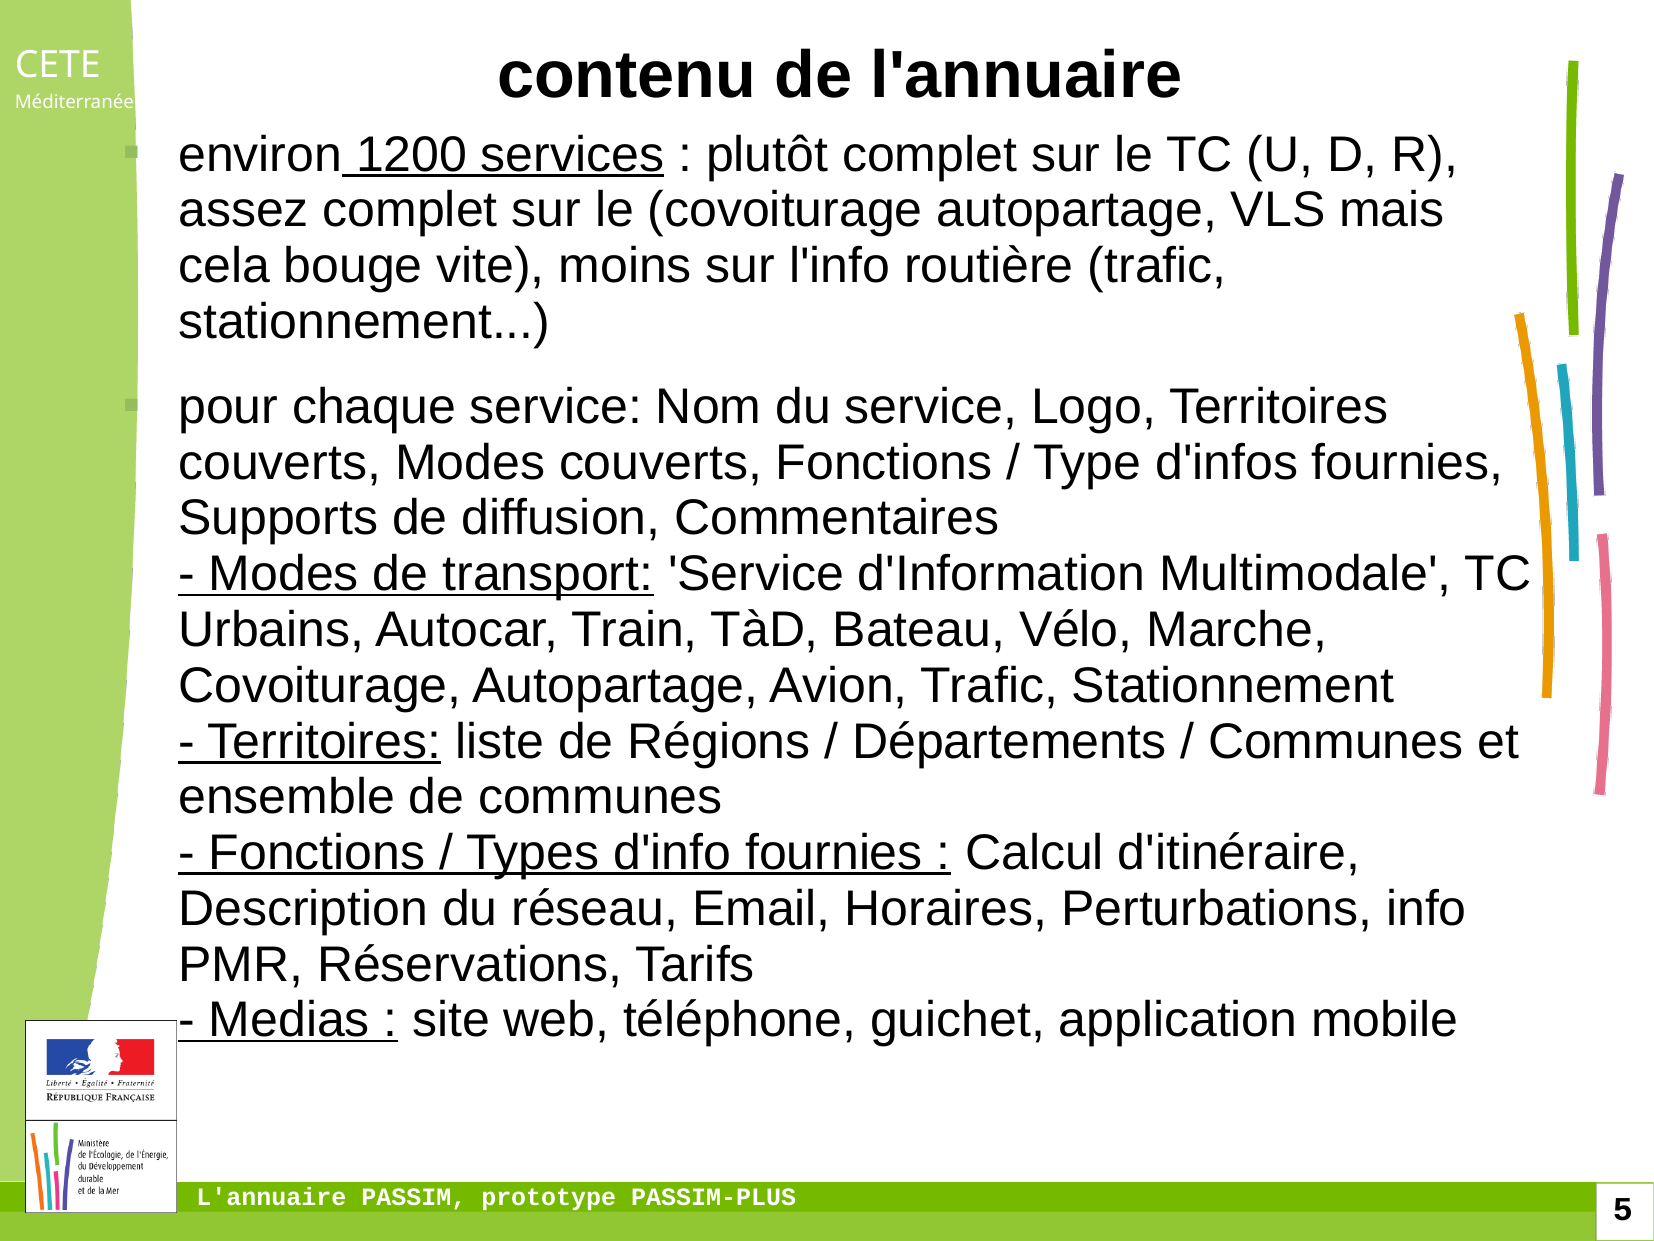

contenu de l'annuaire
environ 1200 services : plutôt complet sur le TC (U, D, R), assez complet sur le (covoiturage autopartage, VLS mais cela bouge vite), moins sur l'info routière (trafic, stationnement...)
pour chaque service: Nom du service, Logo, Territoires couverts, Modes couverts, Fonctions / Type d'infos fournies, Supports de diffusion, Commentaires
- Modes de transport: 'Service d'Information Multimodale', TC Urbains, Autocar, Train, TàD, Bateau, Vélo, Marche, Covoiturage, Autopartage, Avion, Trafic, Stationnement
- Territoires: liste de Régions / Départements / Communes et ensemble de communes
- Fonctions / Types d'info fournies : Calcul d'itinéraire, Description du réseau, Email, Horaires, Perturbations, info PMR, Réservations, Tarifs
- Medias : site web, téléphone, guichet, application mobile
5